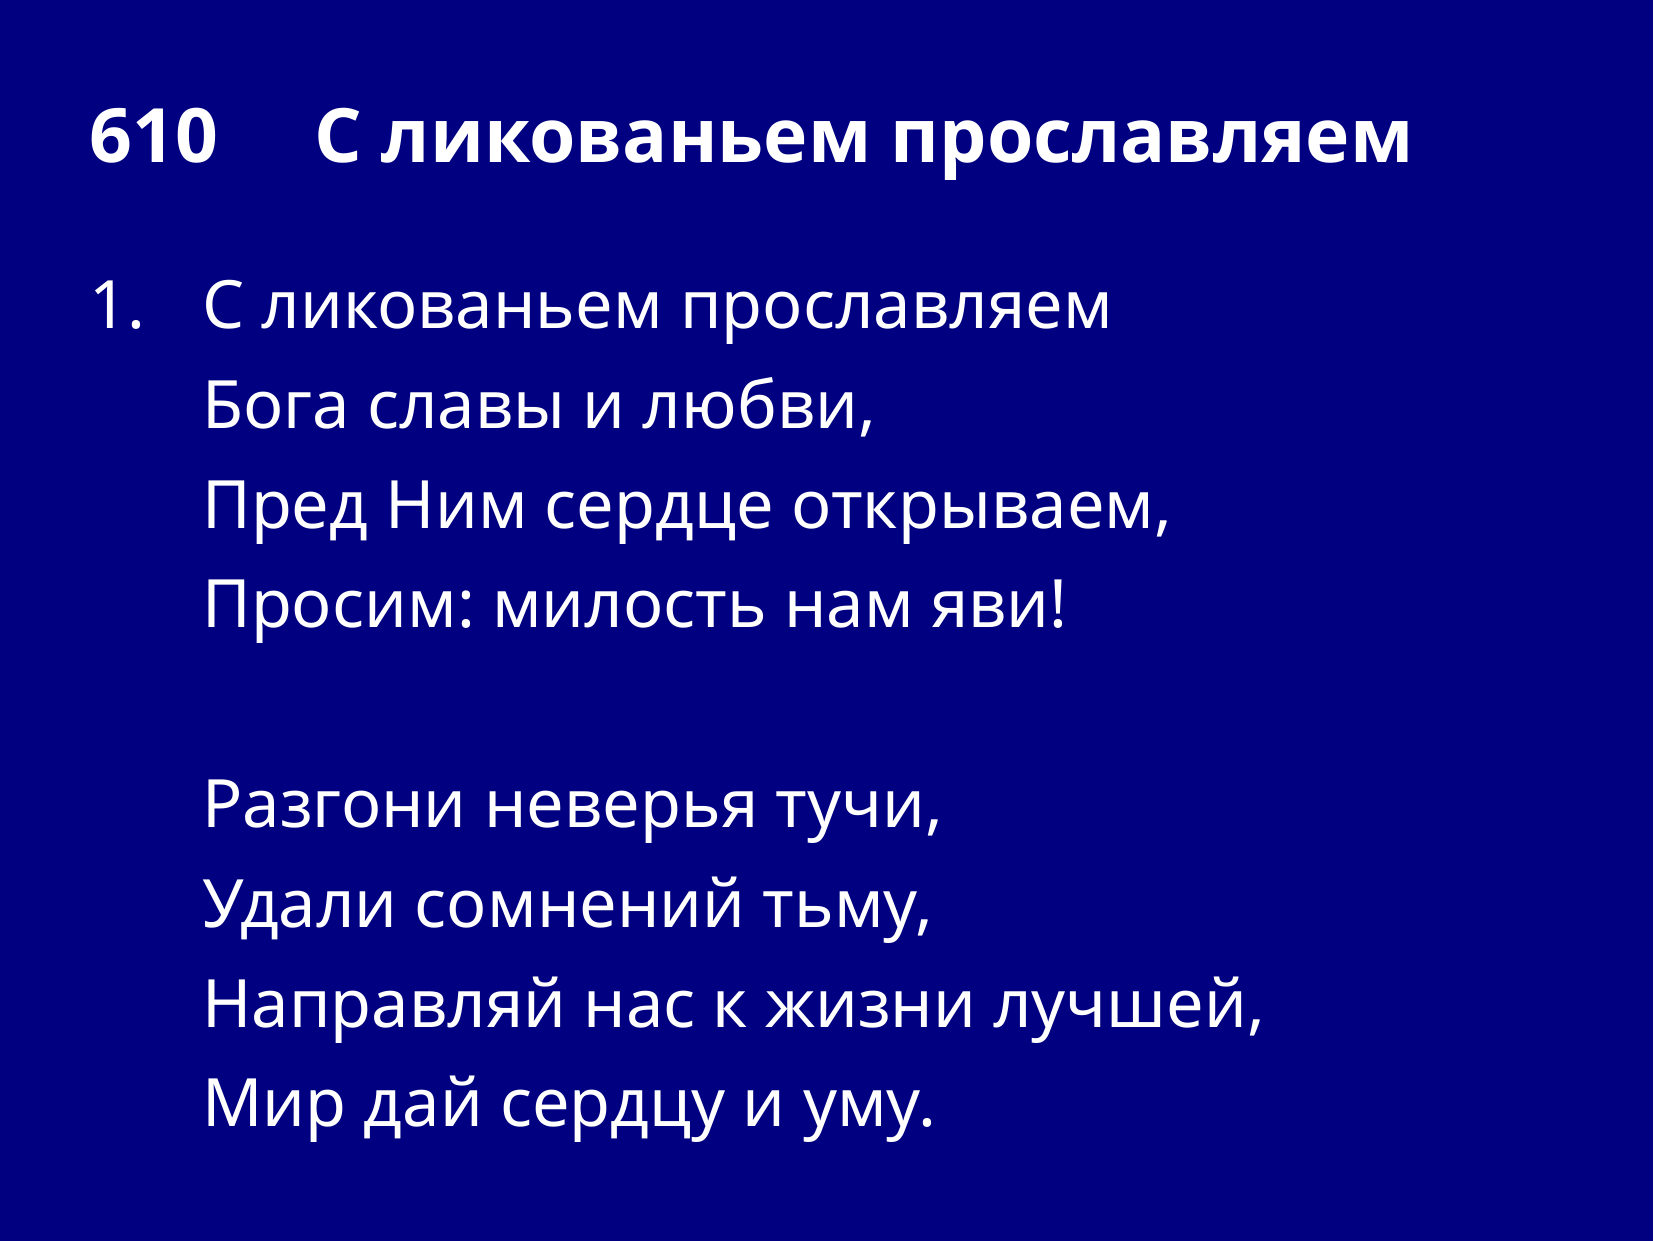

610	С ликованьем прославляем
1.	С ликованьем прославляем
	Бога славы и любви,
	Пред Ним сердце открываем,
	Просим: милость нам яви!
	Разгони неверья тучи,
	Удали сомнений тьму,
	Направляй нас к жизни лучшей,
	Мир дай сердцу и уму.